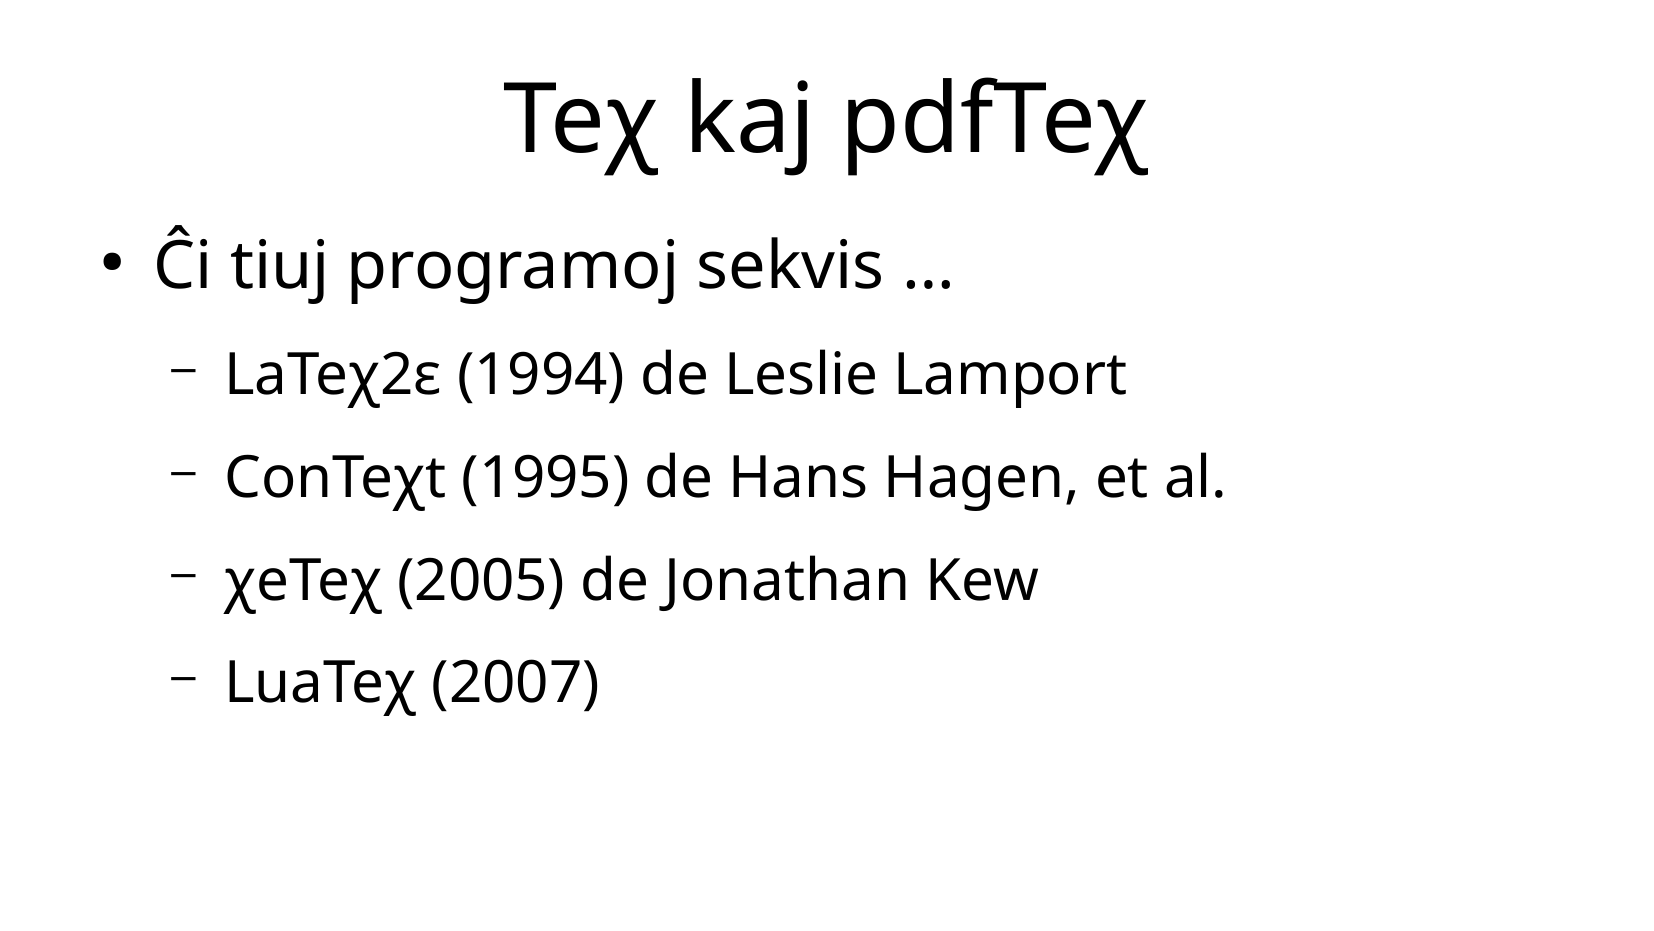

# Teχ kaj pdfTeχ
Ĉi tiuj programoj sekvis …
LaTeχ2ε (1994) de Leslie Lamport
ConTeχt (1995) de Hans Hagen, et al.
χeTeχ (2005) de Jonathan Kew
LuaTeχ (2007)